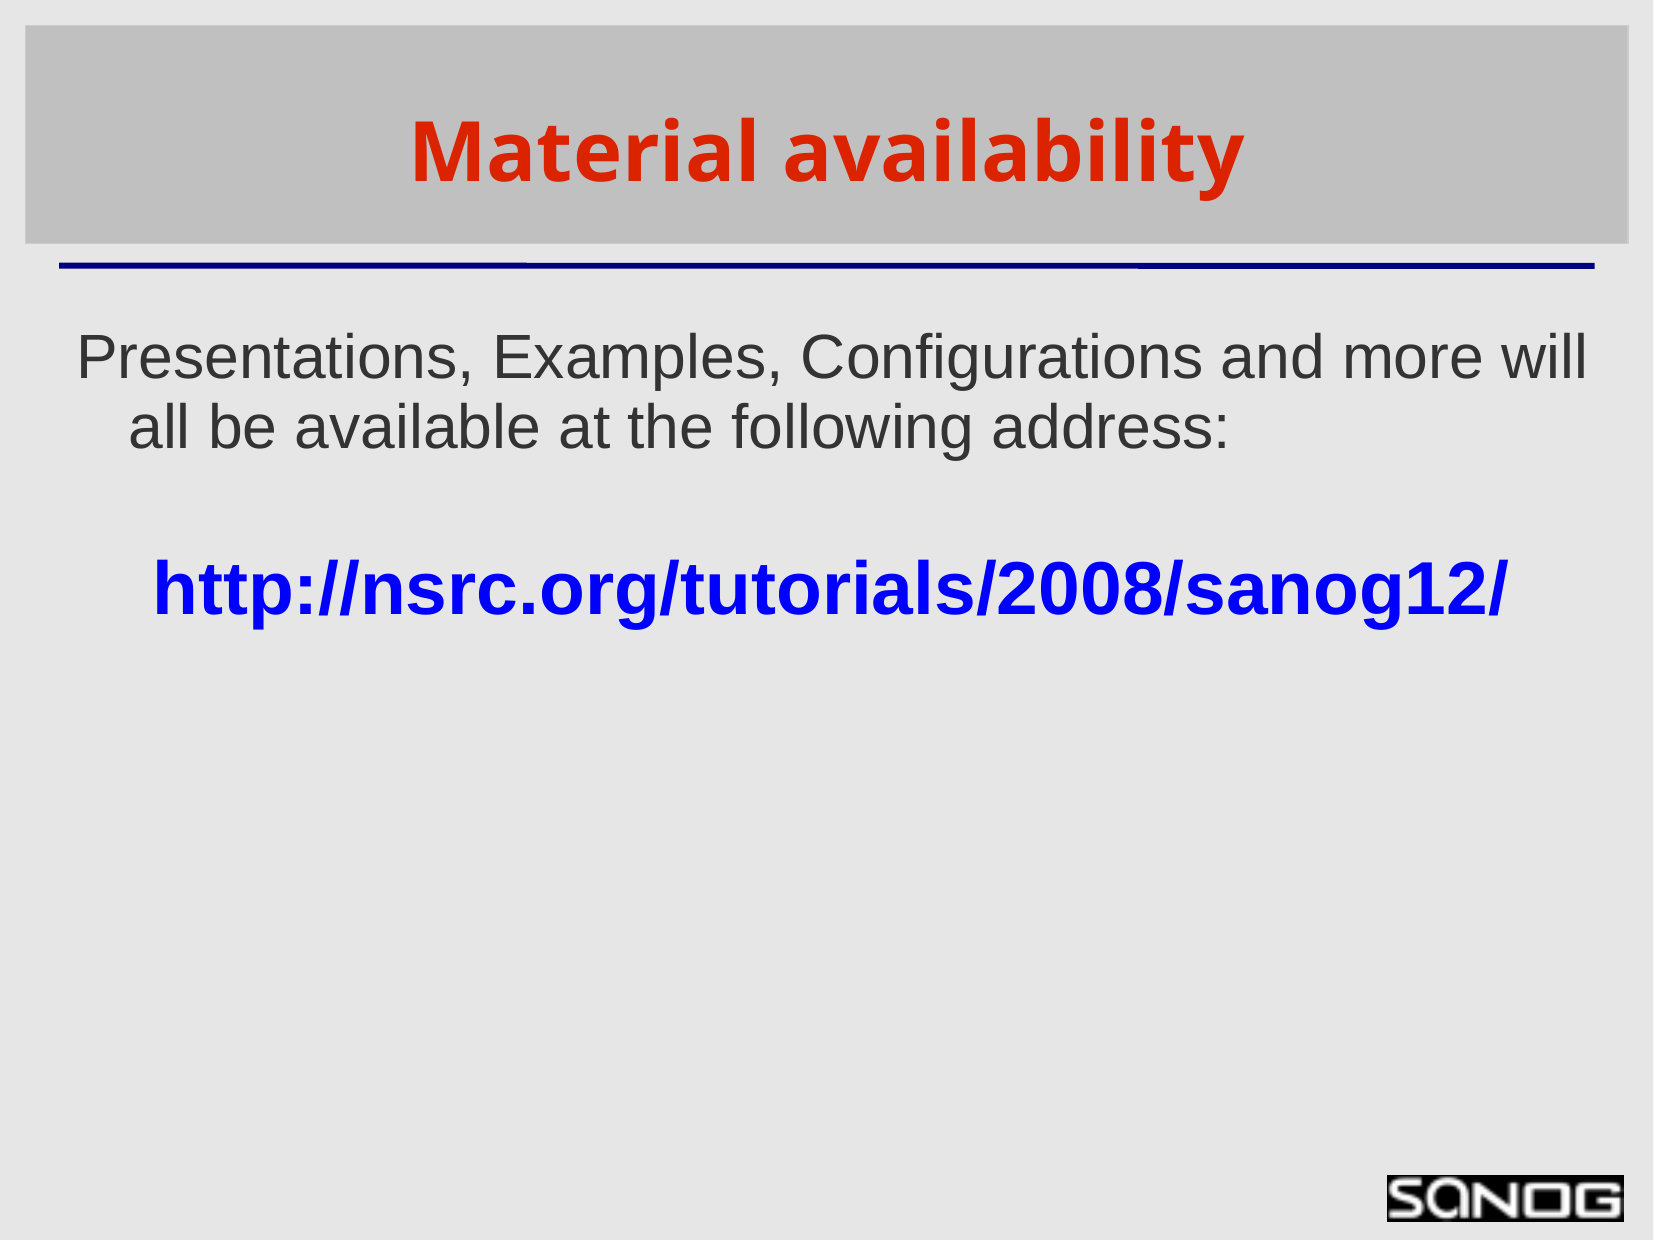

# Material availability
Presentations, Examples, Configurations and more will all be available at the following address:
http://nsrc.org/tutorials/2008/sanog12/